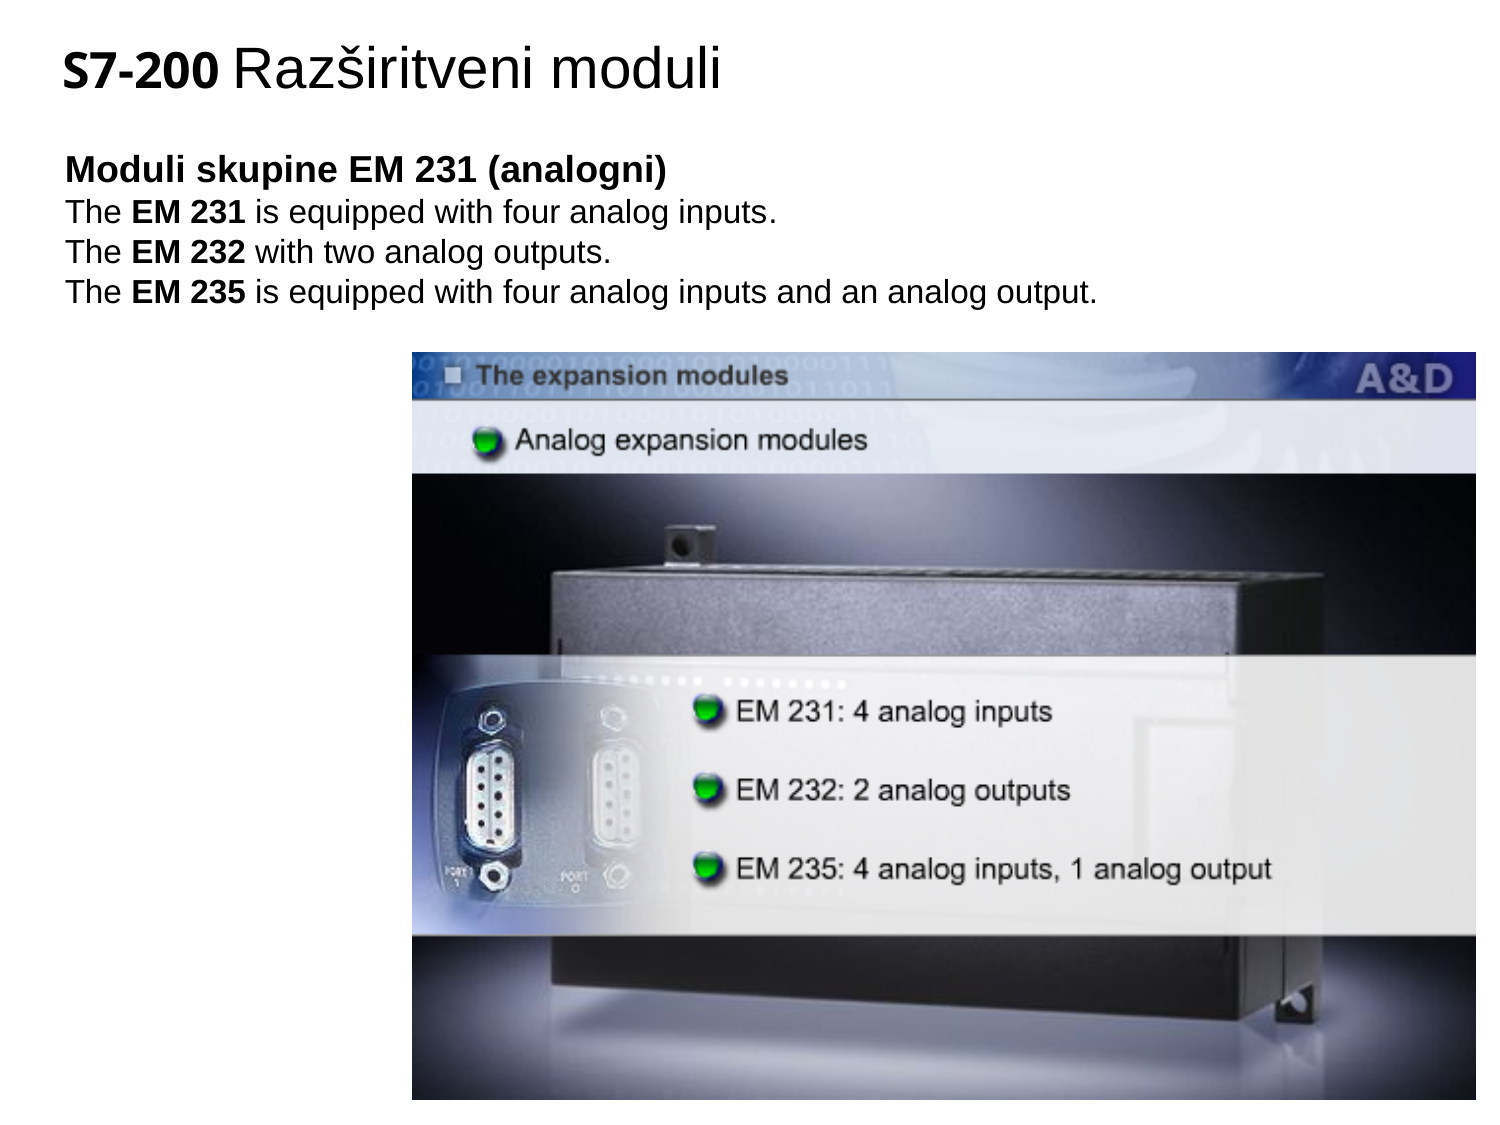

S7-200 Razširitveni moduli
Moduli skupine EM 231 (analogni)
The EM 231 is equipped with four analog inputs.
The EM 232 with two analog outputs.
The EM 235 is equipped with four analog inputs and an analog output.